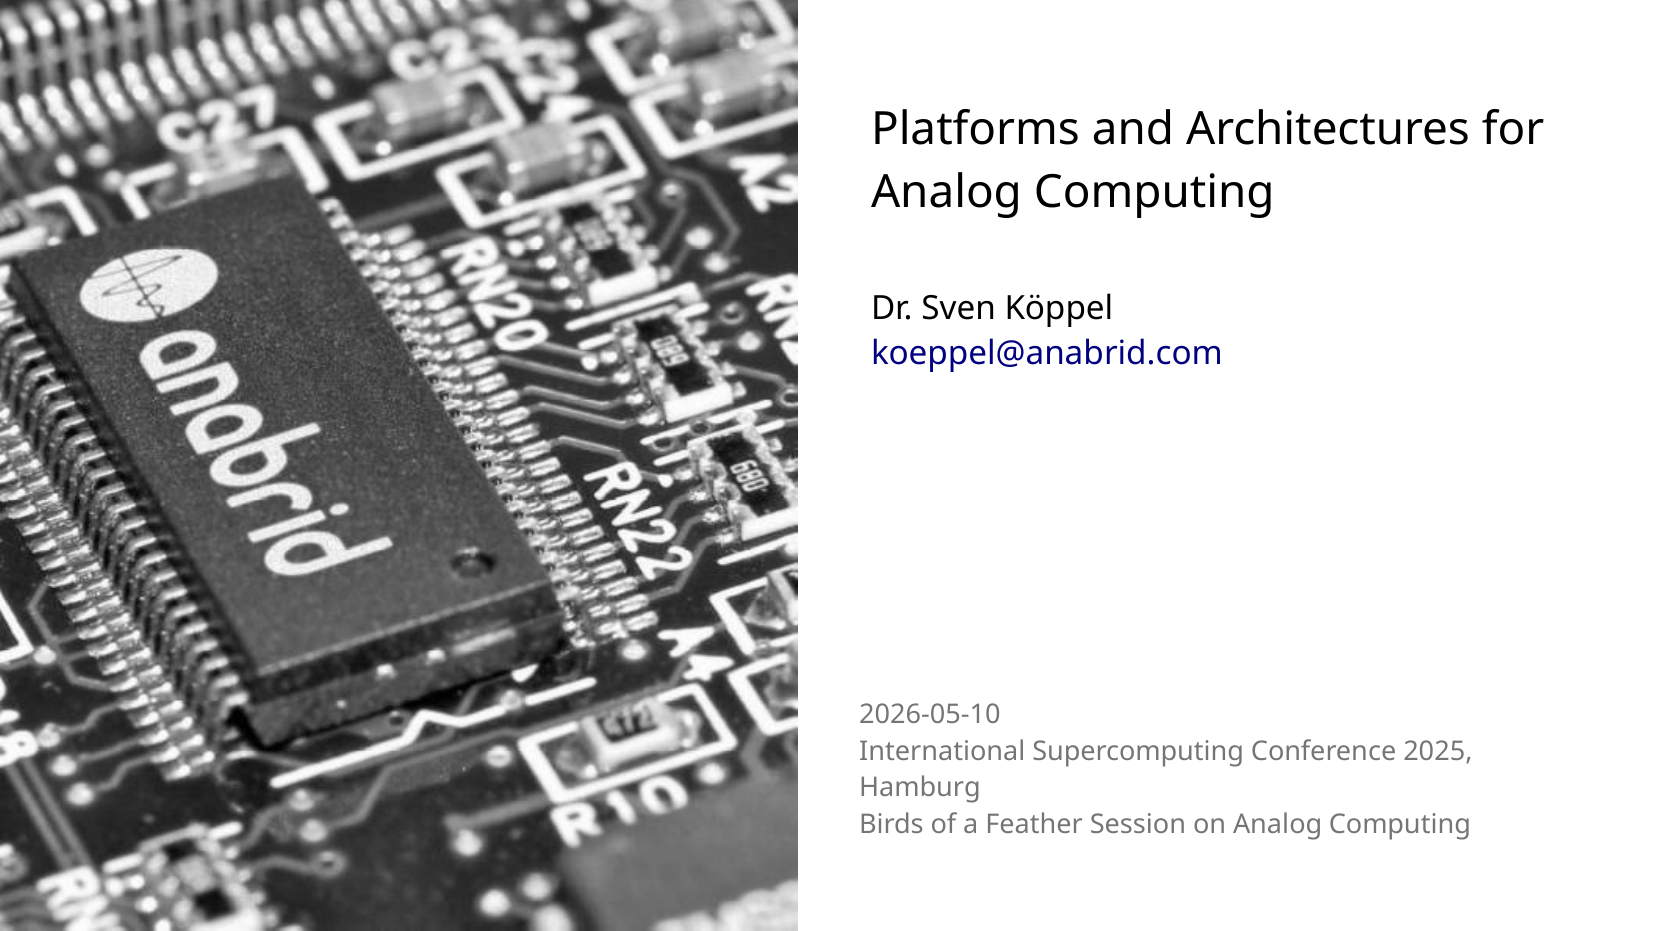

Platforms and Architectures for Analog Computing
Dr. Sven Köppel
koeppel@anabrid.com
2026-05-10
International Supercomputing Conference 2025, Hamburg
Birds of a Feather Session on Analog Computing